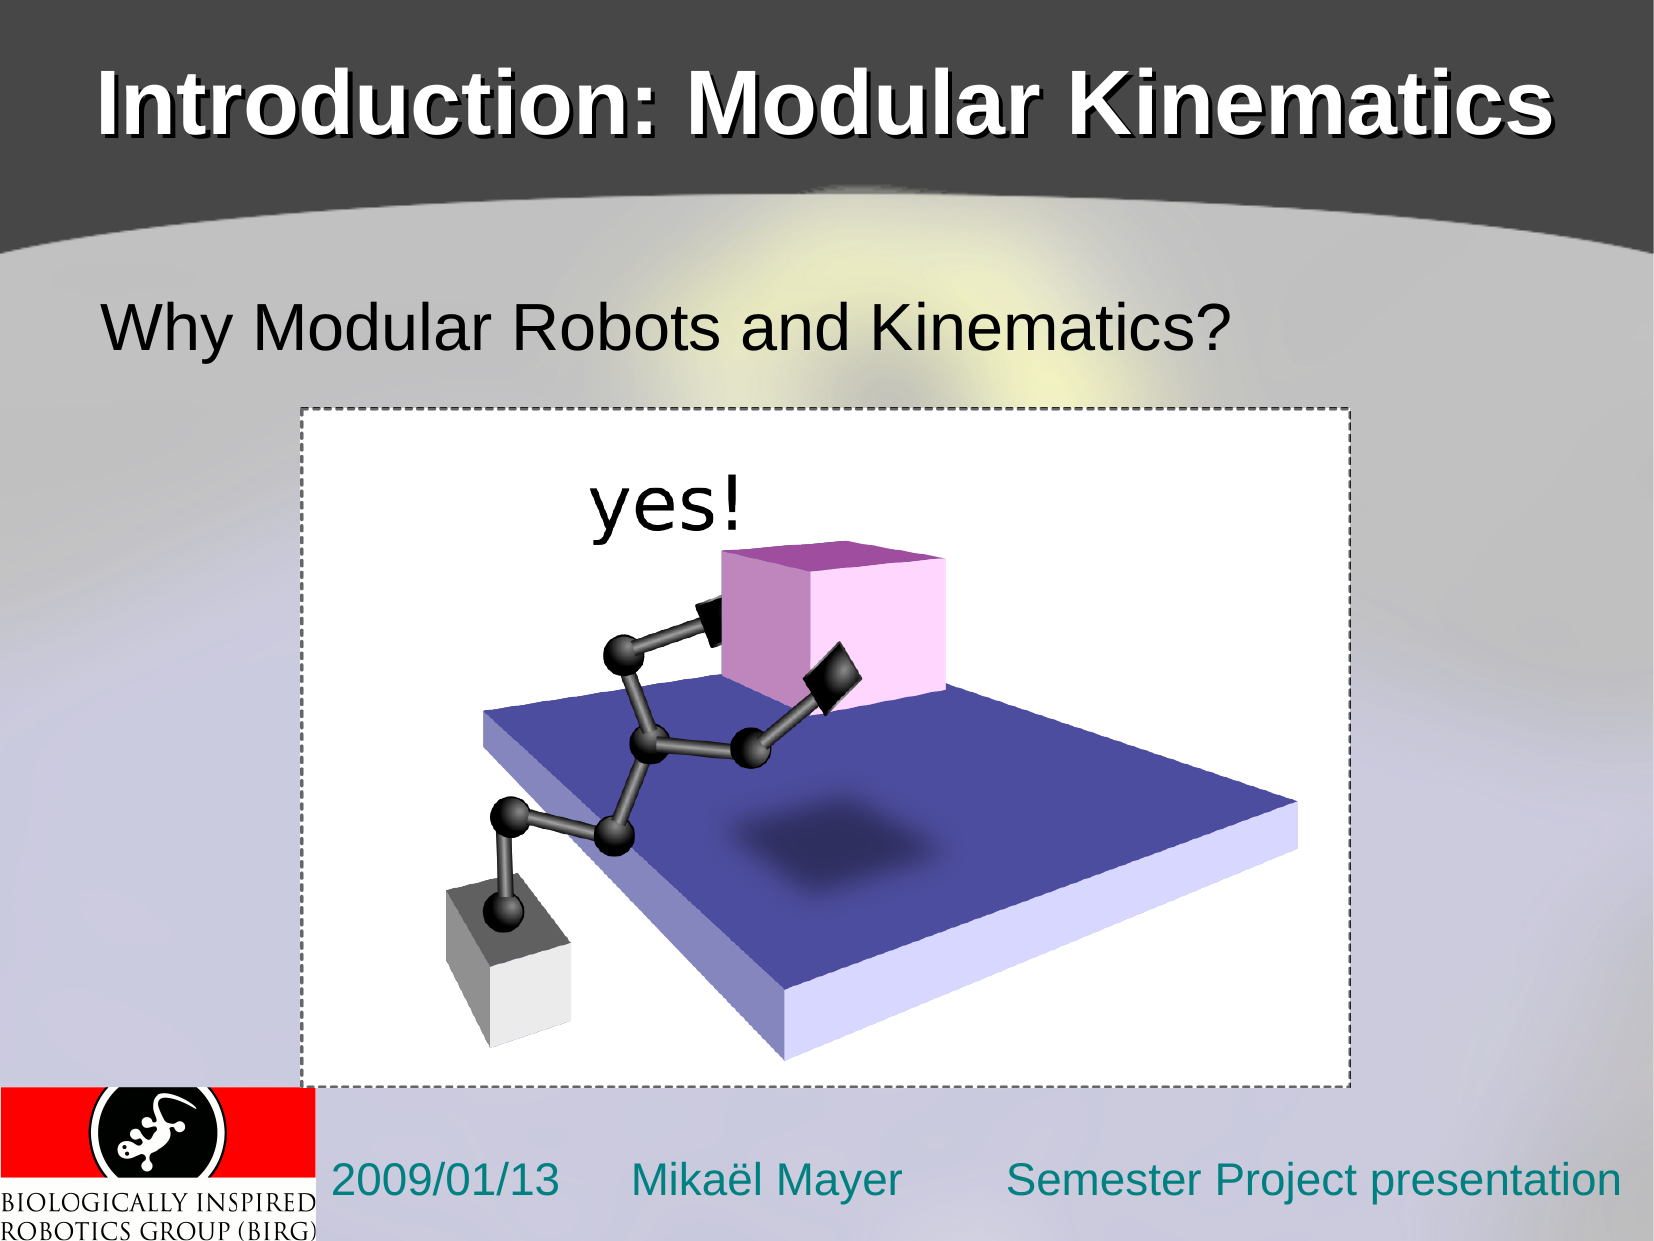

Introduction: Modular Kinematics
# Why Modular Robots and Kinematics?
2009/01/13	Mikaël Mayer		Semester Project presentation